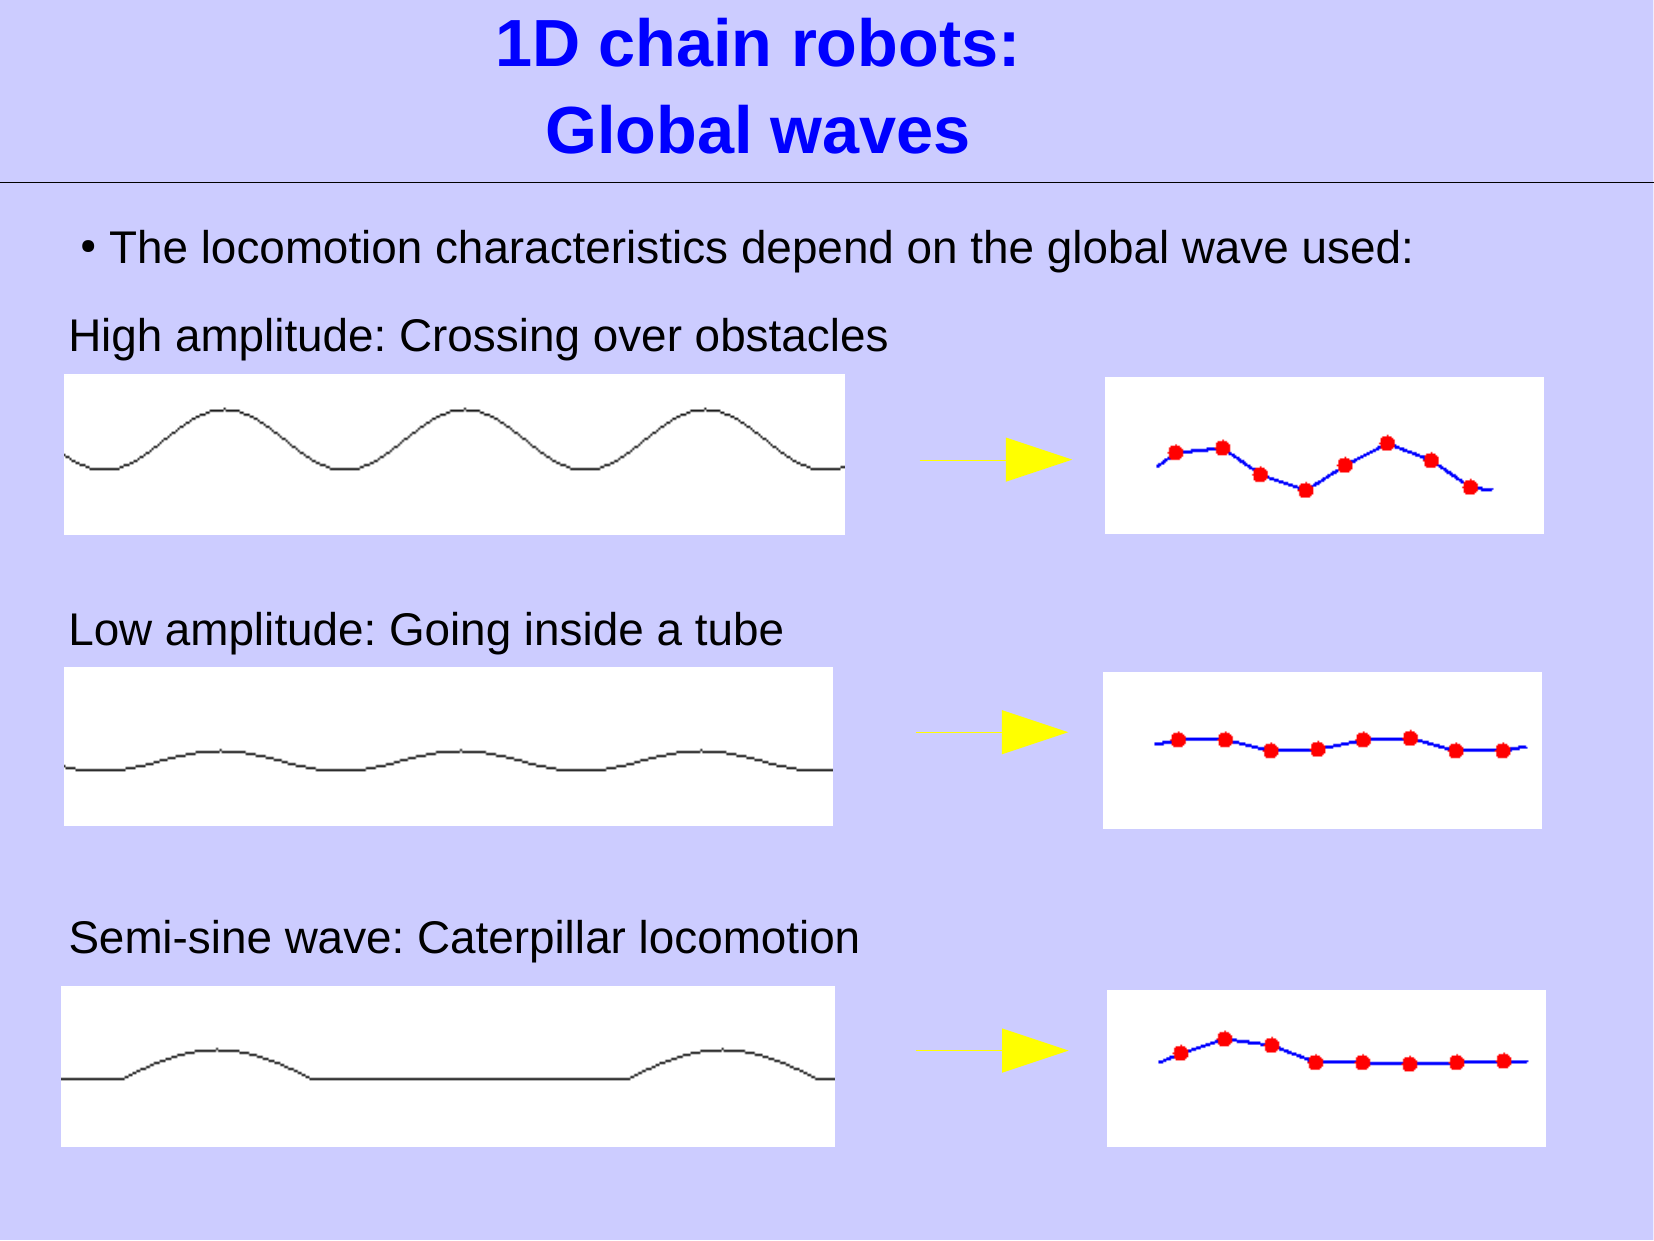

# 1D chain robots: Global waves
 The locomotion characteristics depend on the global wave used:
High amplitude: Crossing over obstacles
Low amplitude: Going inside a tube
Semi-sine wave: Caterpillar locomotion